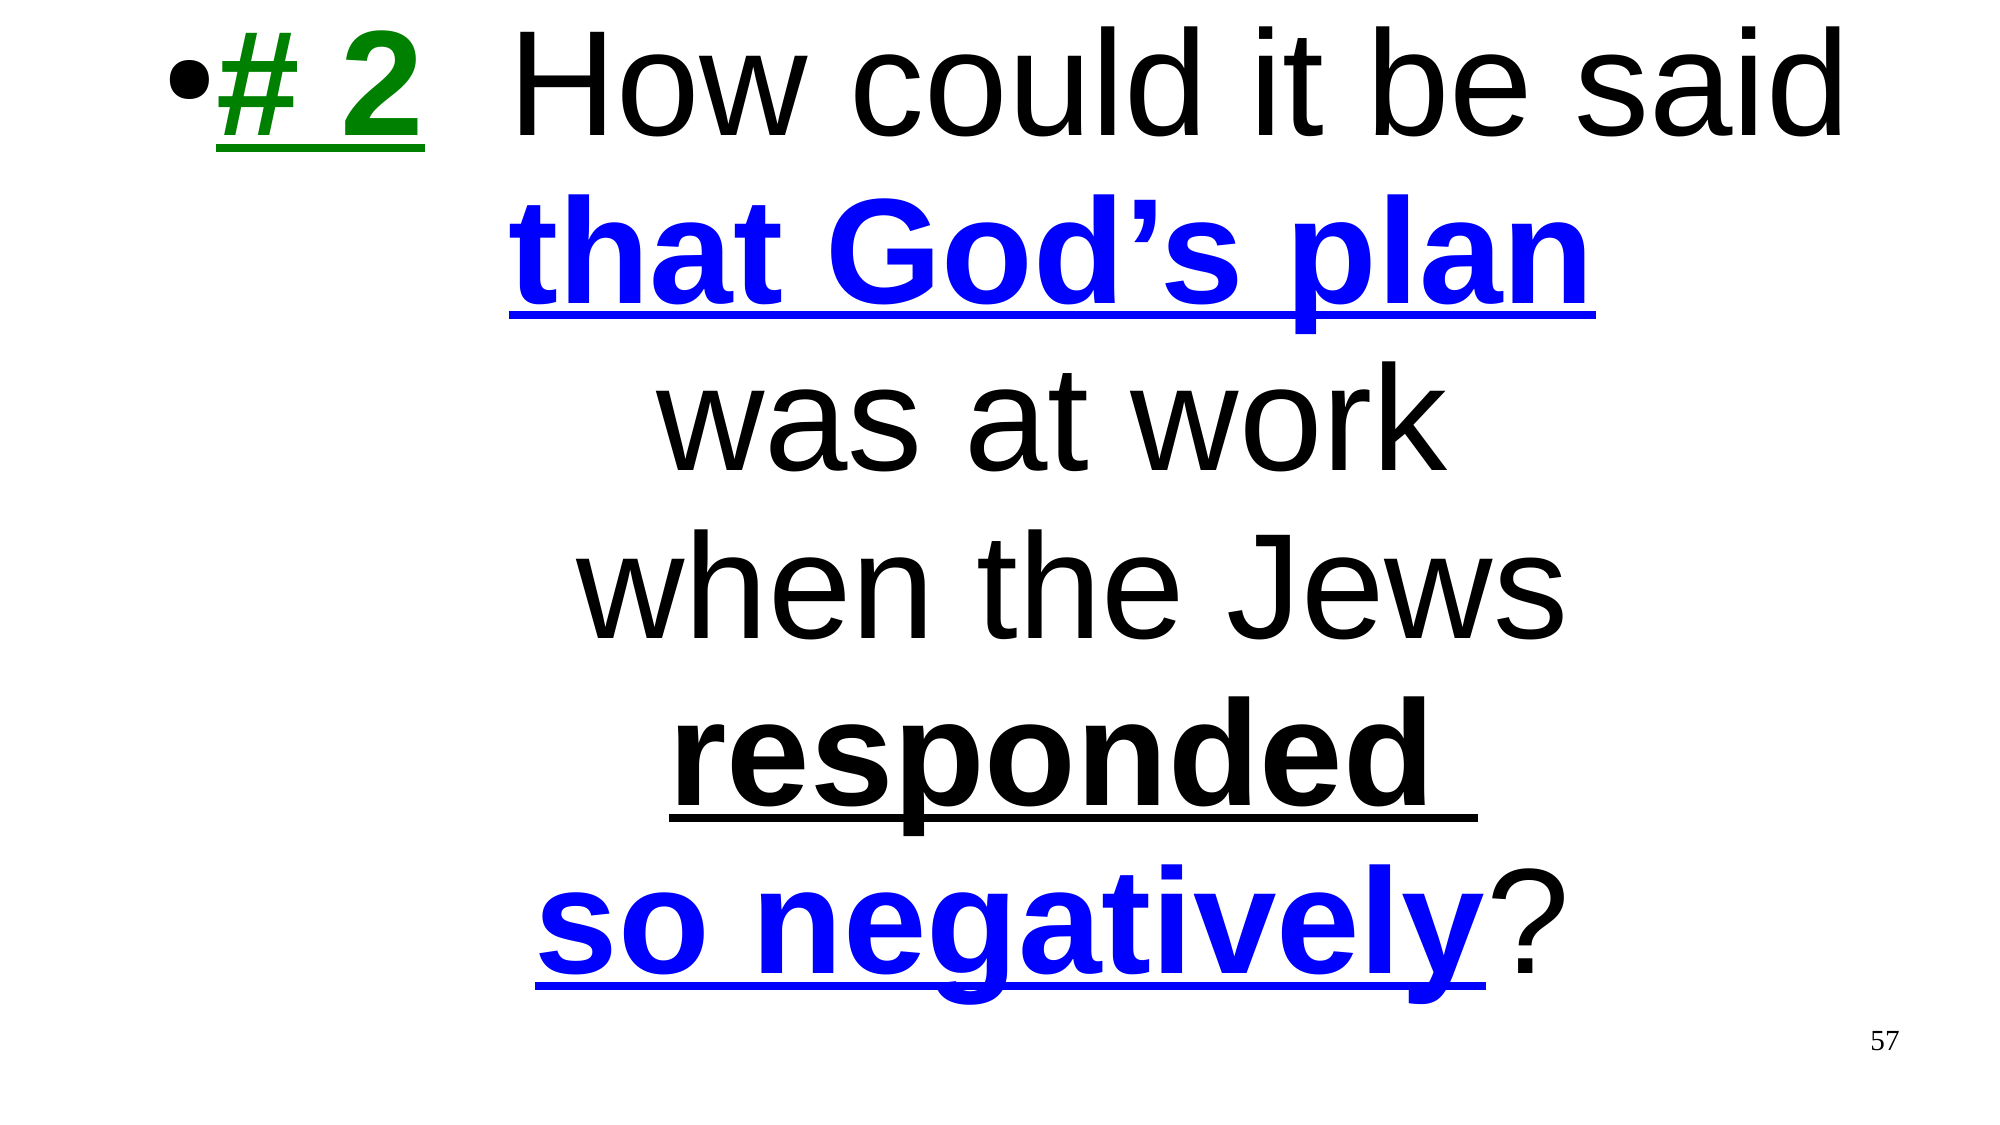

# # 2 How could it be said that God’s plan was at work when the Jews responded so negatively?
57